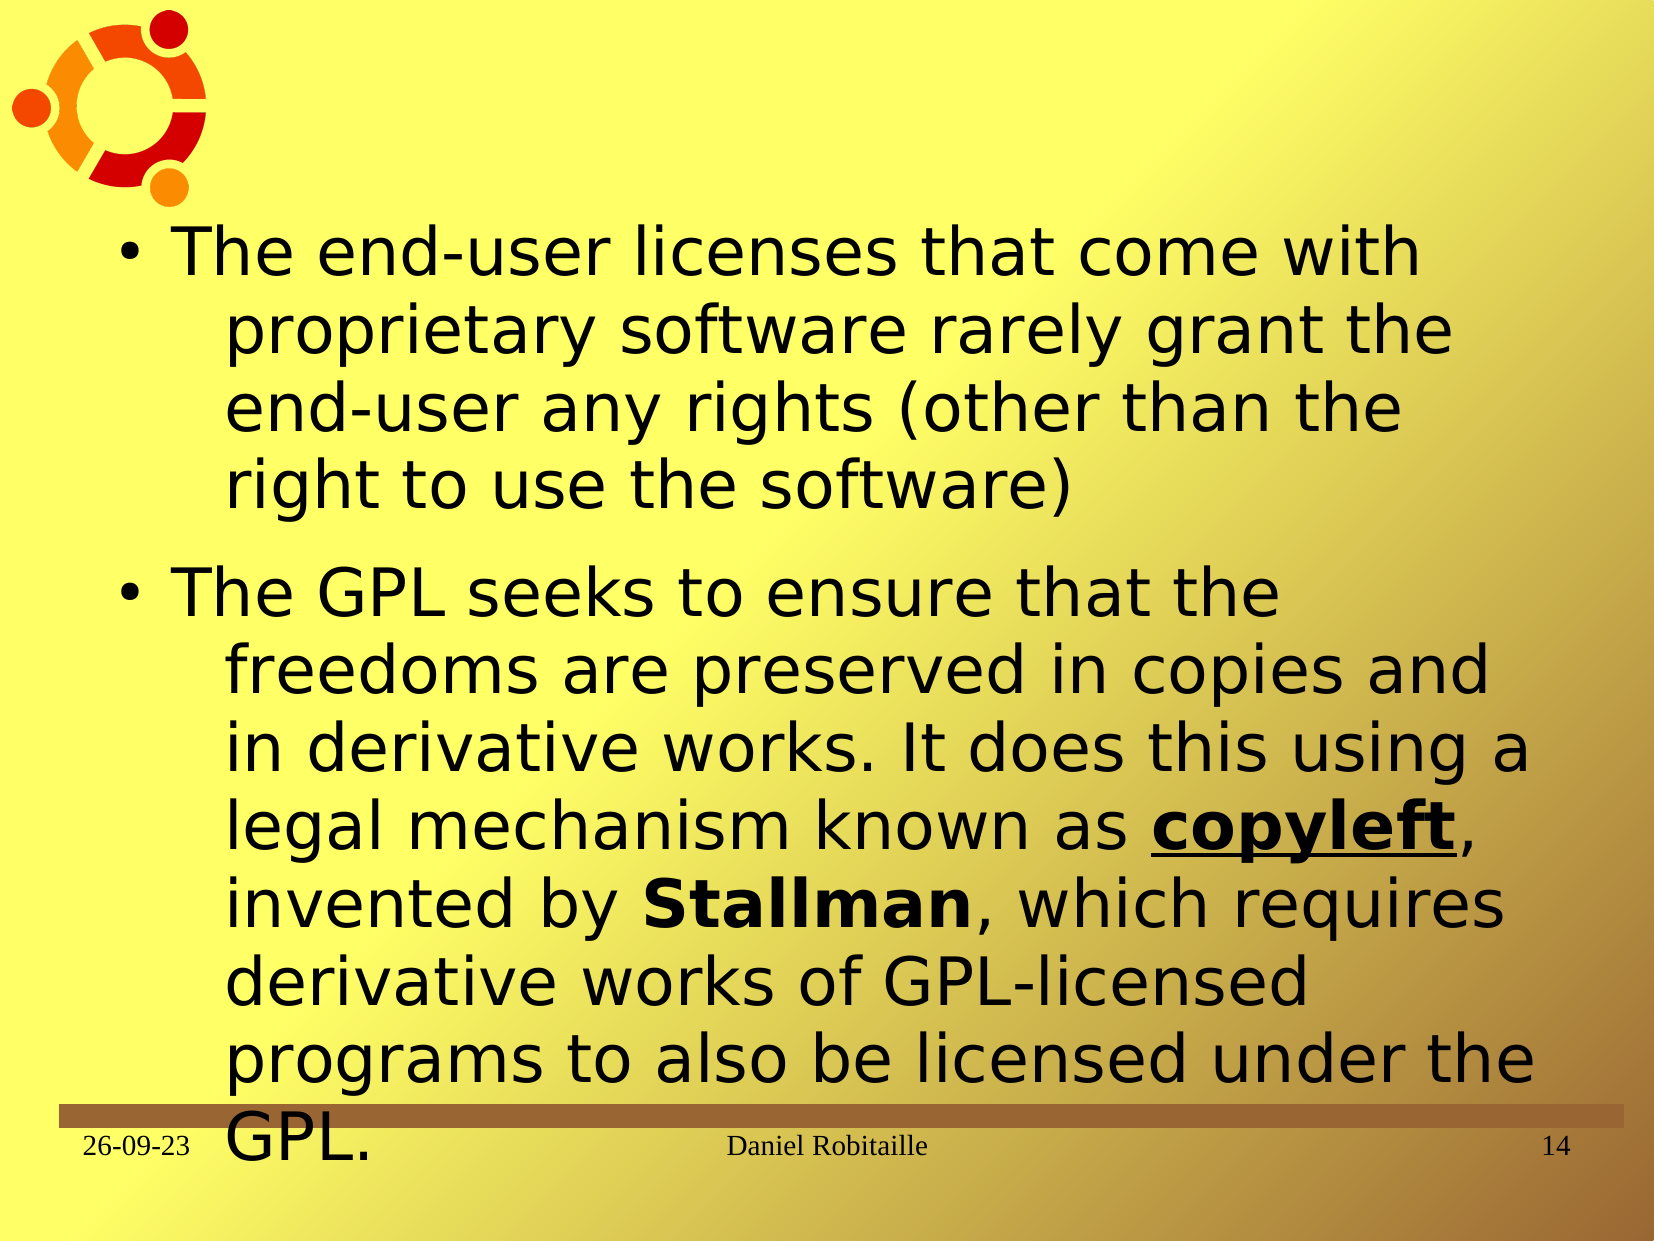

#
The end-user licenses that come with proprietary software rarely grant the end-user any rights (other than the right to use the software)
The GPL seeks to ensure that the freedoms are preserved in copies and in derivative works. It does this using a legal mechanism known as copyleft, invented by Stallman, which requires derivative works of GPL-licensed programs to also be licensed under the GPL.
Daniel Robitaille
14